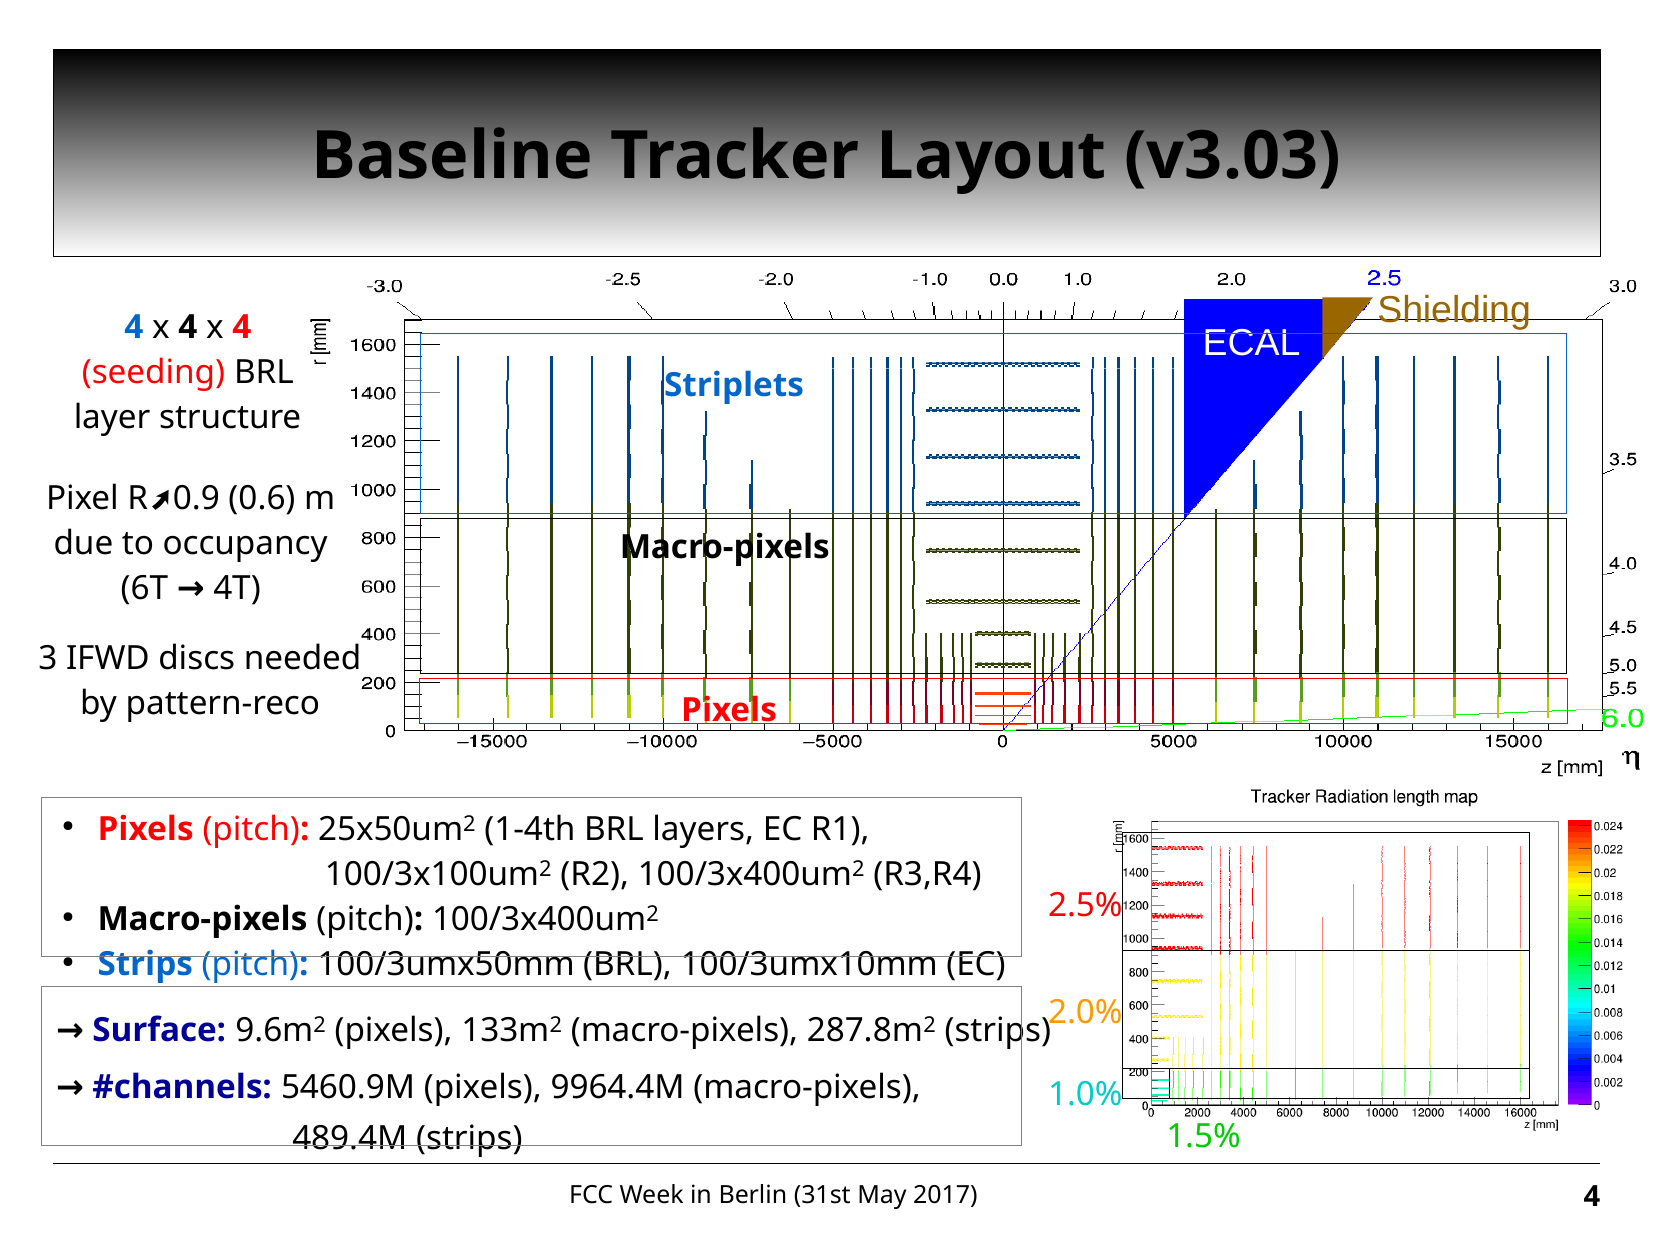

# Baseline Tracker Layout (v3.03)
Shielding
4 x 4 x 4 (seeding) BRL
layer structure
ECAL
Striplets
Pixel R➚0.9 (0.6) m
due to occupancy
(6T → 4T)
Macro-pixels
3 IFWD discs needed
by pattern-reco
Pixels
Pixels (pitch): 25x50um2 (1-4th BRL layers, EC R1),
 100/3x100um2 (R2), 100/3x400um2 (R3,R4)
Macro-pixels (pitch): 100/3x400um2
Strips (pitch): 100/3umx50mm (BRL), 100/3umx10mm (EC)
2.5%
2.0%
→ Surface: 9.6m2 (pixels), 133m2 (macro-pixels), 287.8m2 (strips)
→ #channels: 5460.9M (pixels), 9964.4M (macro-pixels),
 489.4M (strips)
1.0%
1.5%
4
FCC Week in Berlin (31st May 2017)